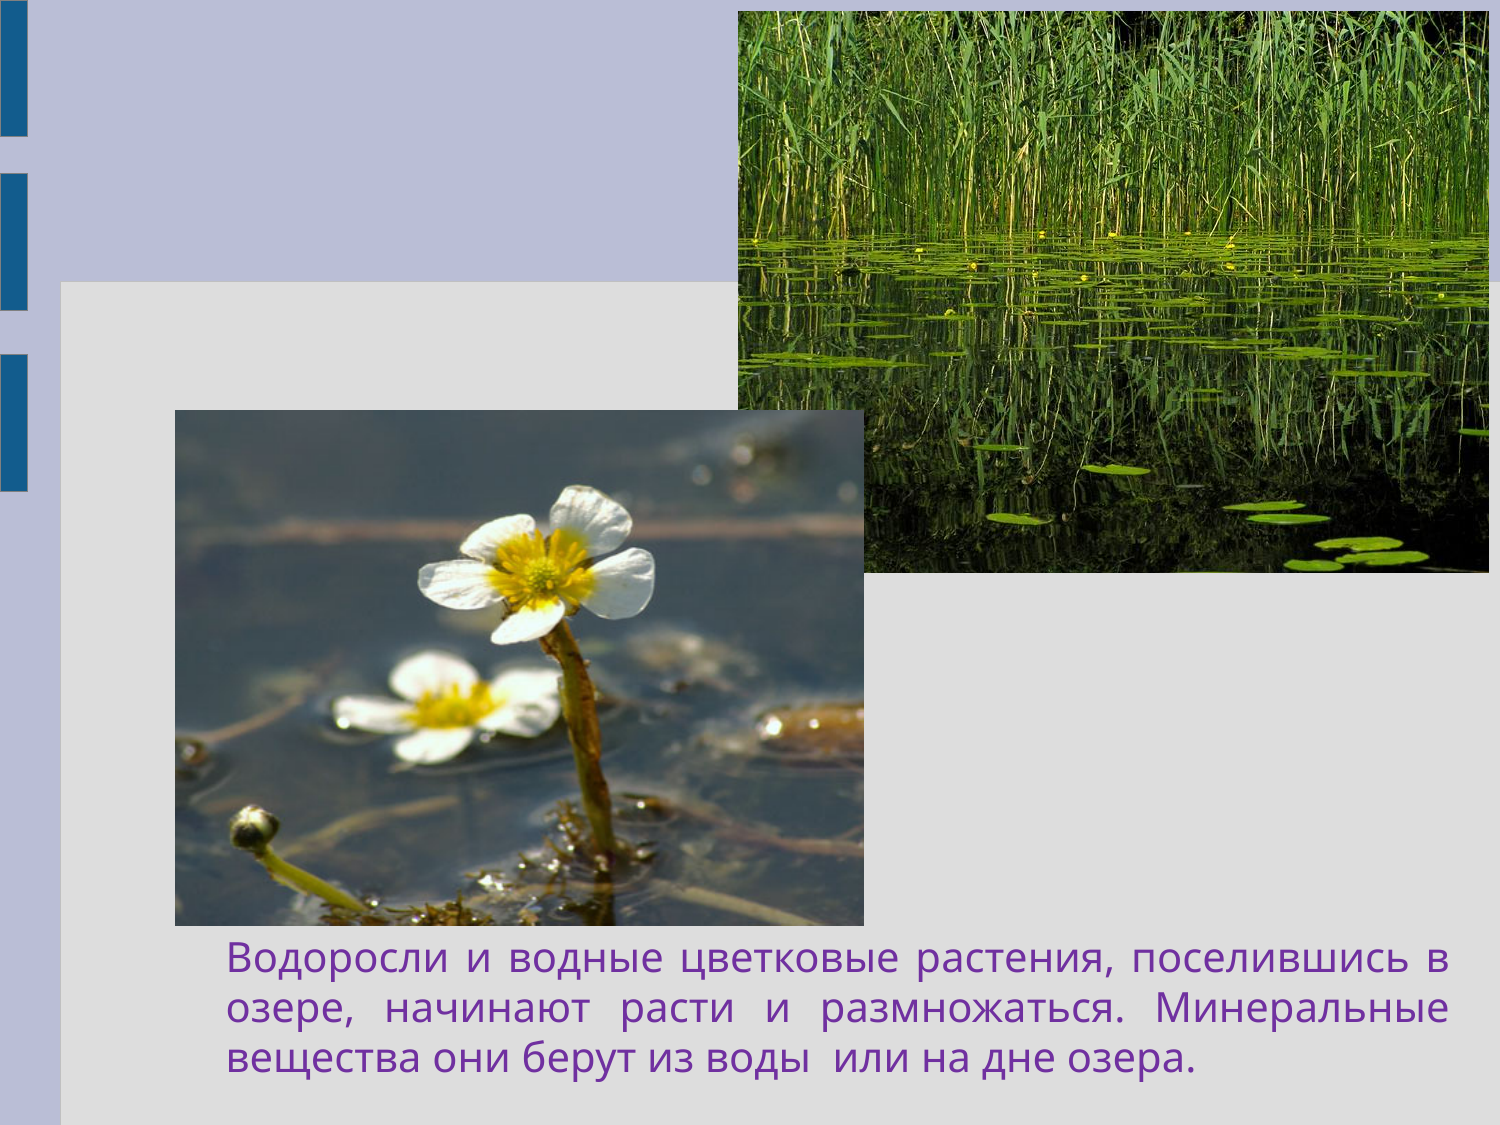

Водоросли и водные цветковые растения, поселившись в озере, начинают расти и размножаться. Минеральные вещества они берут из воды или на дне озера.